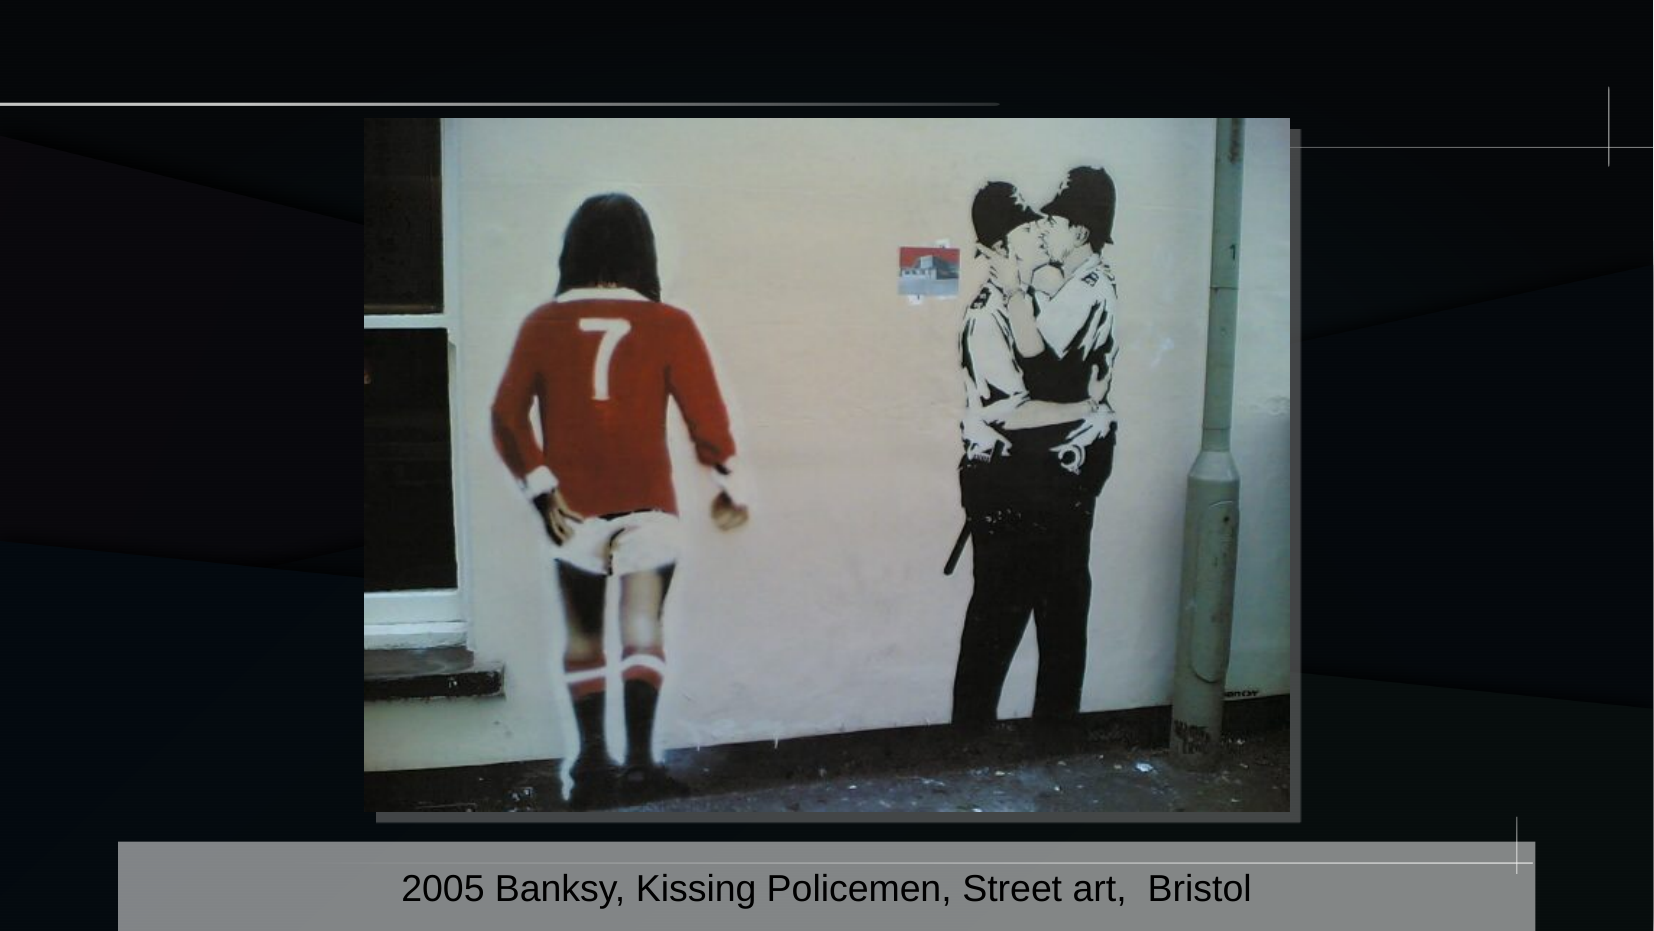

2005 Banksy, Kissing Policemen, Street art, Bristol